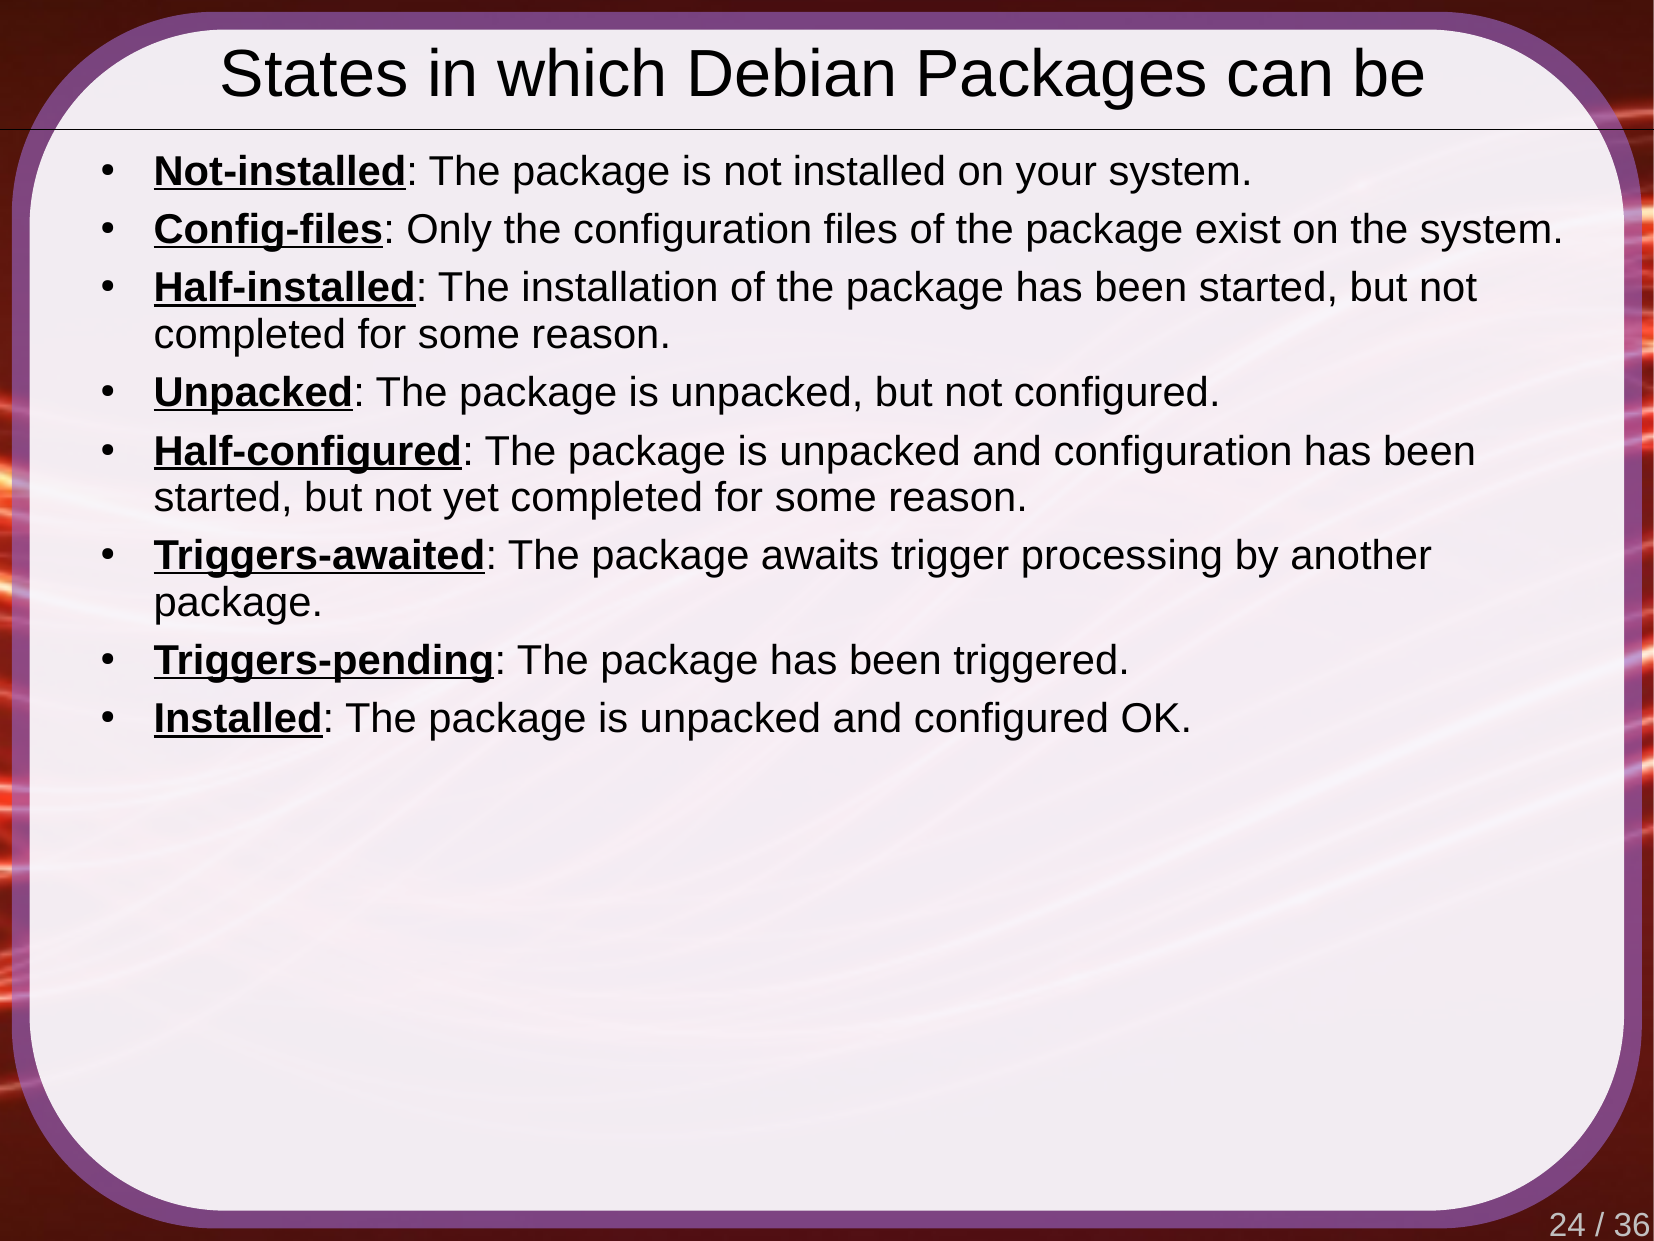

# States in which Debian Packages can be
Not-installed: The package is not installed on your system.
Config-files: Only the configuration files of the package exist on the system.
Half-installed: The installation of the package has been started, but not completed for some reason.
Unpacked: The package is unpacked, but not configured.
Half-configured: The package is unpacked and configuration has been started, but not yet completed for some reason.
Triggers-awaited: The package awaits trigger processing by another package.
Triggers-pending: The package has been triggered.
Installed: The package is unpacked and configured OK.